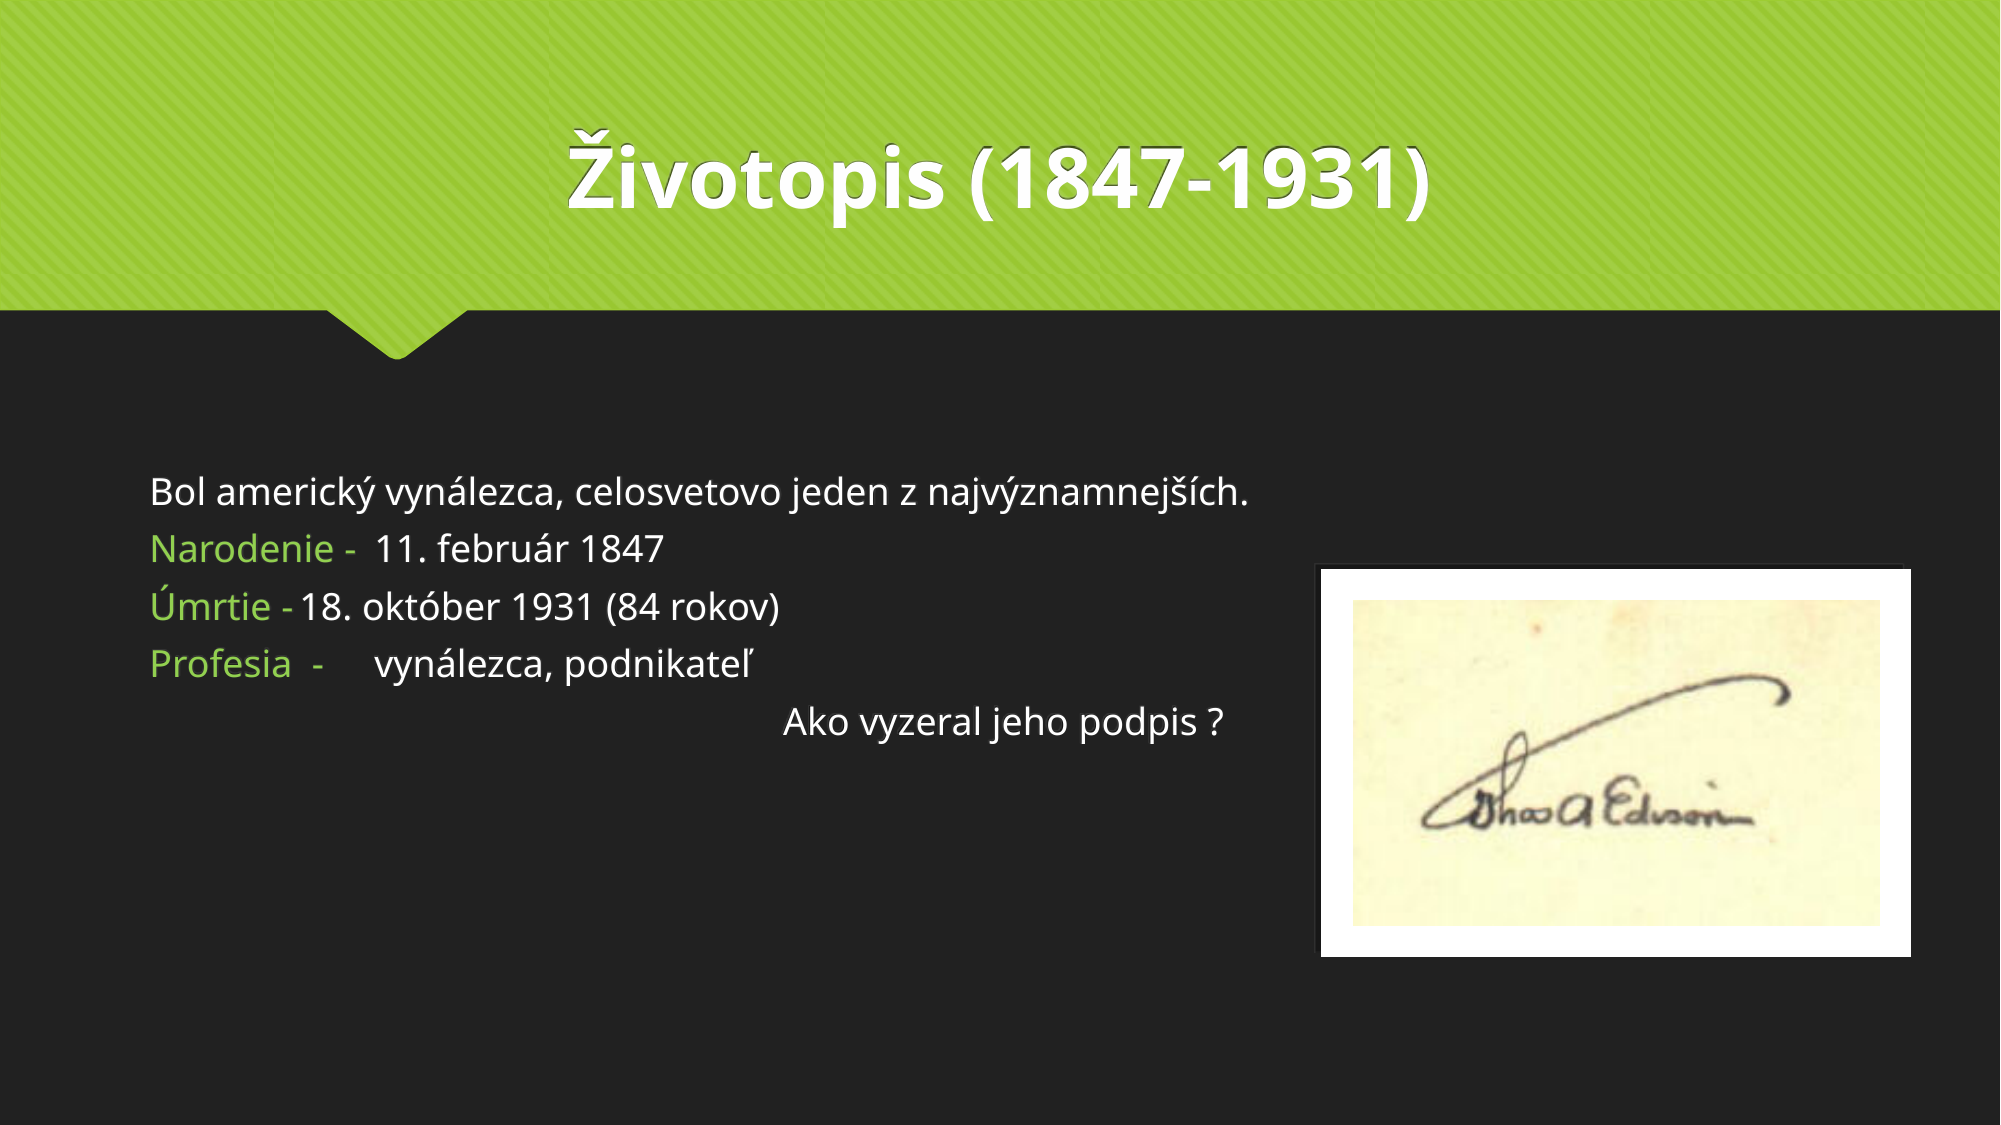

# Životopis (1847-1931)
Bol americký vynálezca, celosvetovo jeden z najvýznamnejších.
Narodenie -	11. február 1847
Úmrtie -	18. október 1931 (84 rokov)
Profesia -	vynálezca, podnikateľ
 Ako vyzeral jeho podpis ?